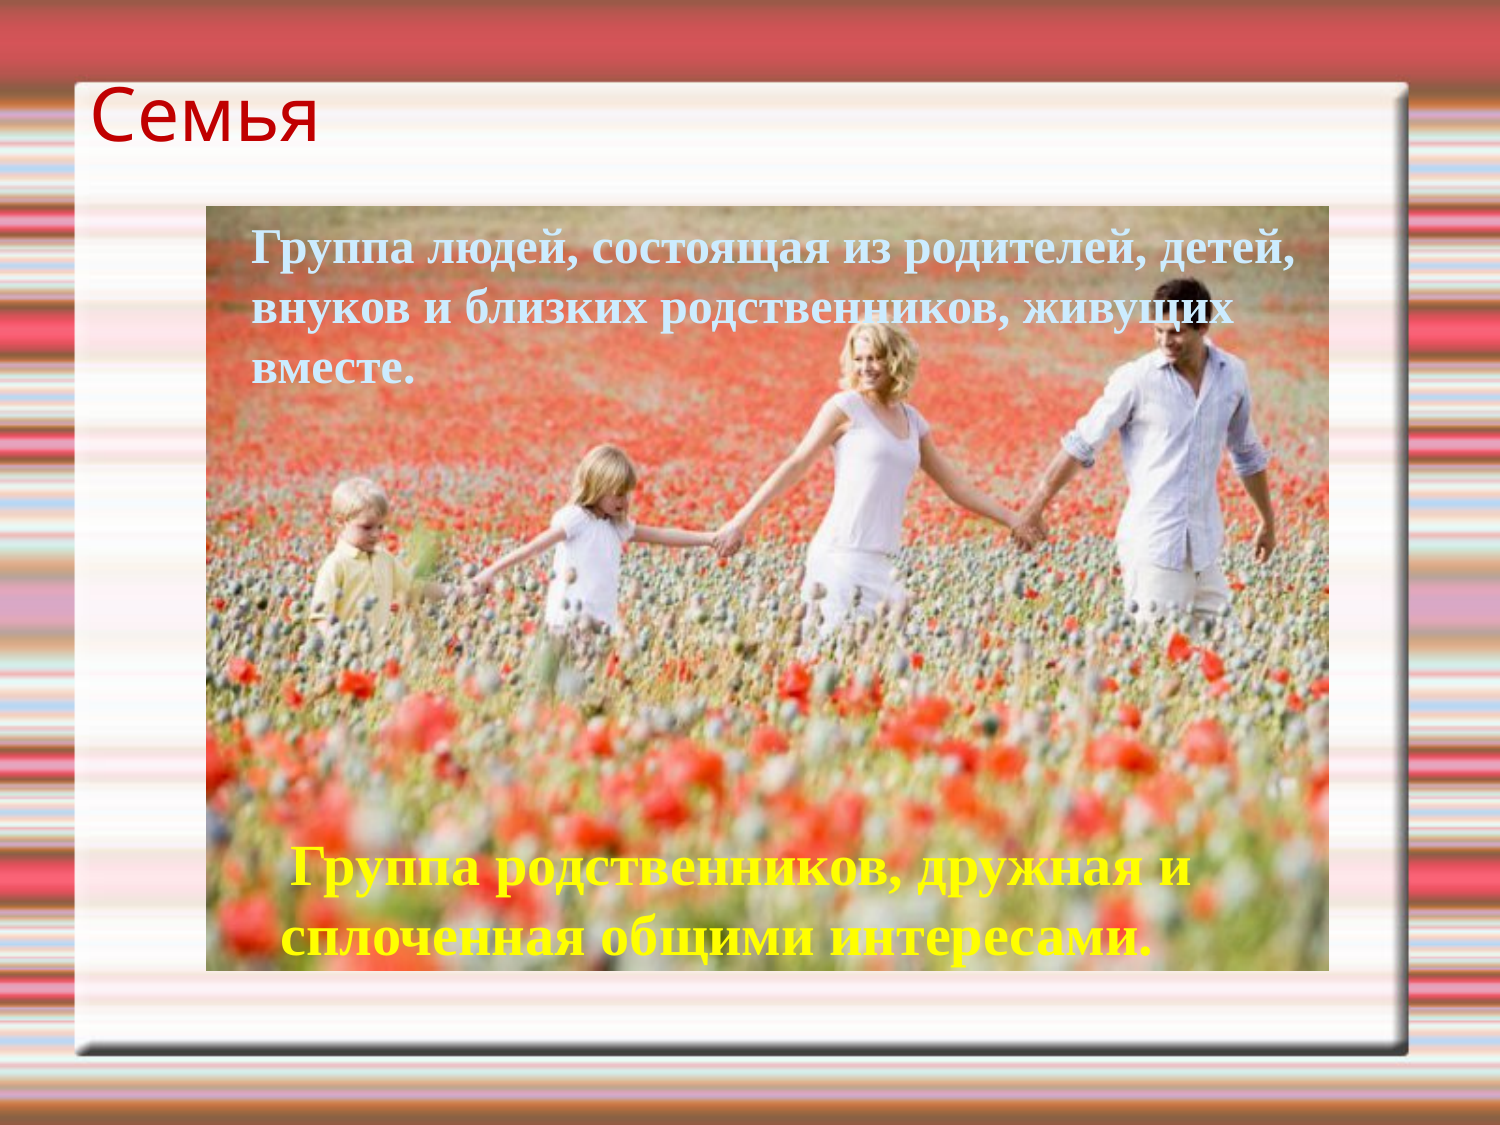

# Семья
Группа людей, состоящая из родителей, детей, внуков и близких родственников, живущих вместе.
 Группа родственников, дружная и сплоченная общими интересами.